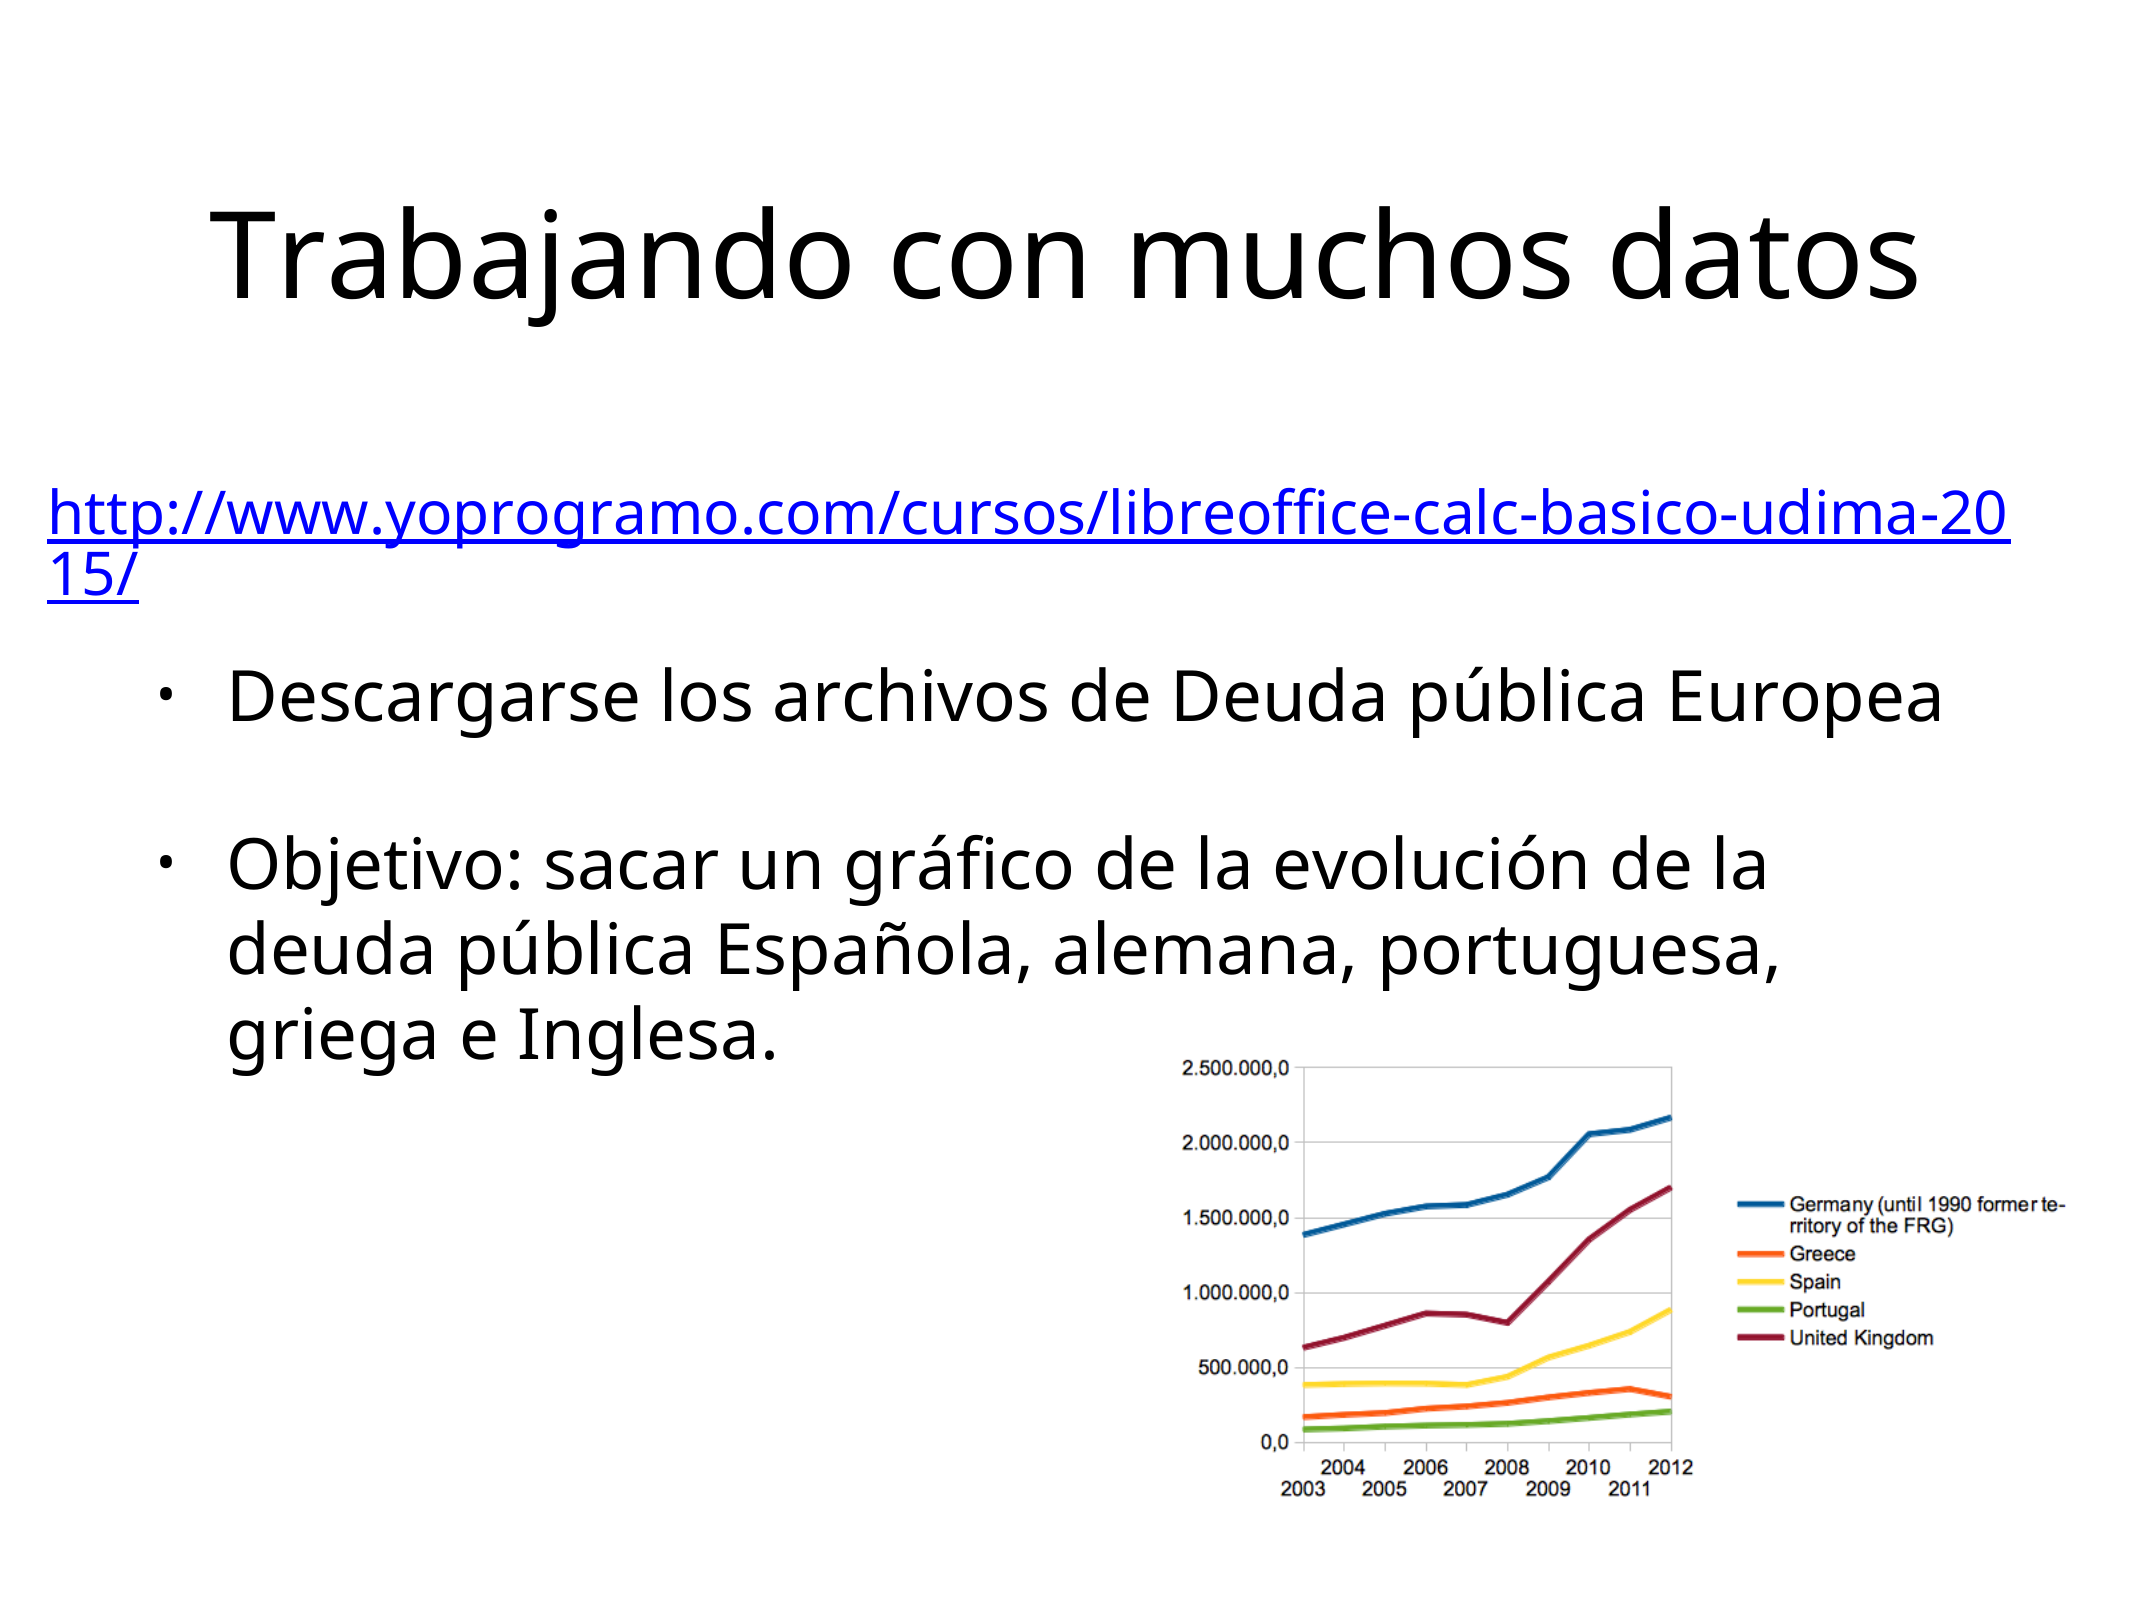

# Trabajando con muchos datos
http://www.yoprogramo.com/cursos/libreoffice-calc-basico-udima-2015/
Descargarse los archivos de Deuda pública Europea
Objetivo: sacar un gráfico de la evolución de la deuda pública Española, alemana, portuguesa, griega e Inglesa.